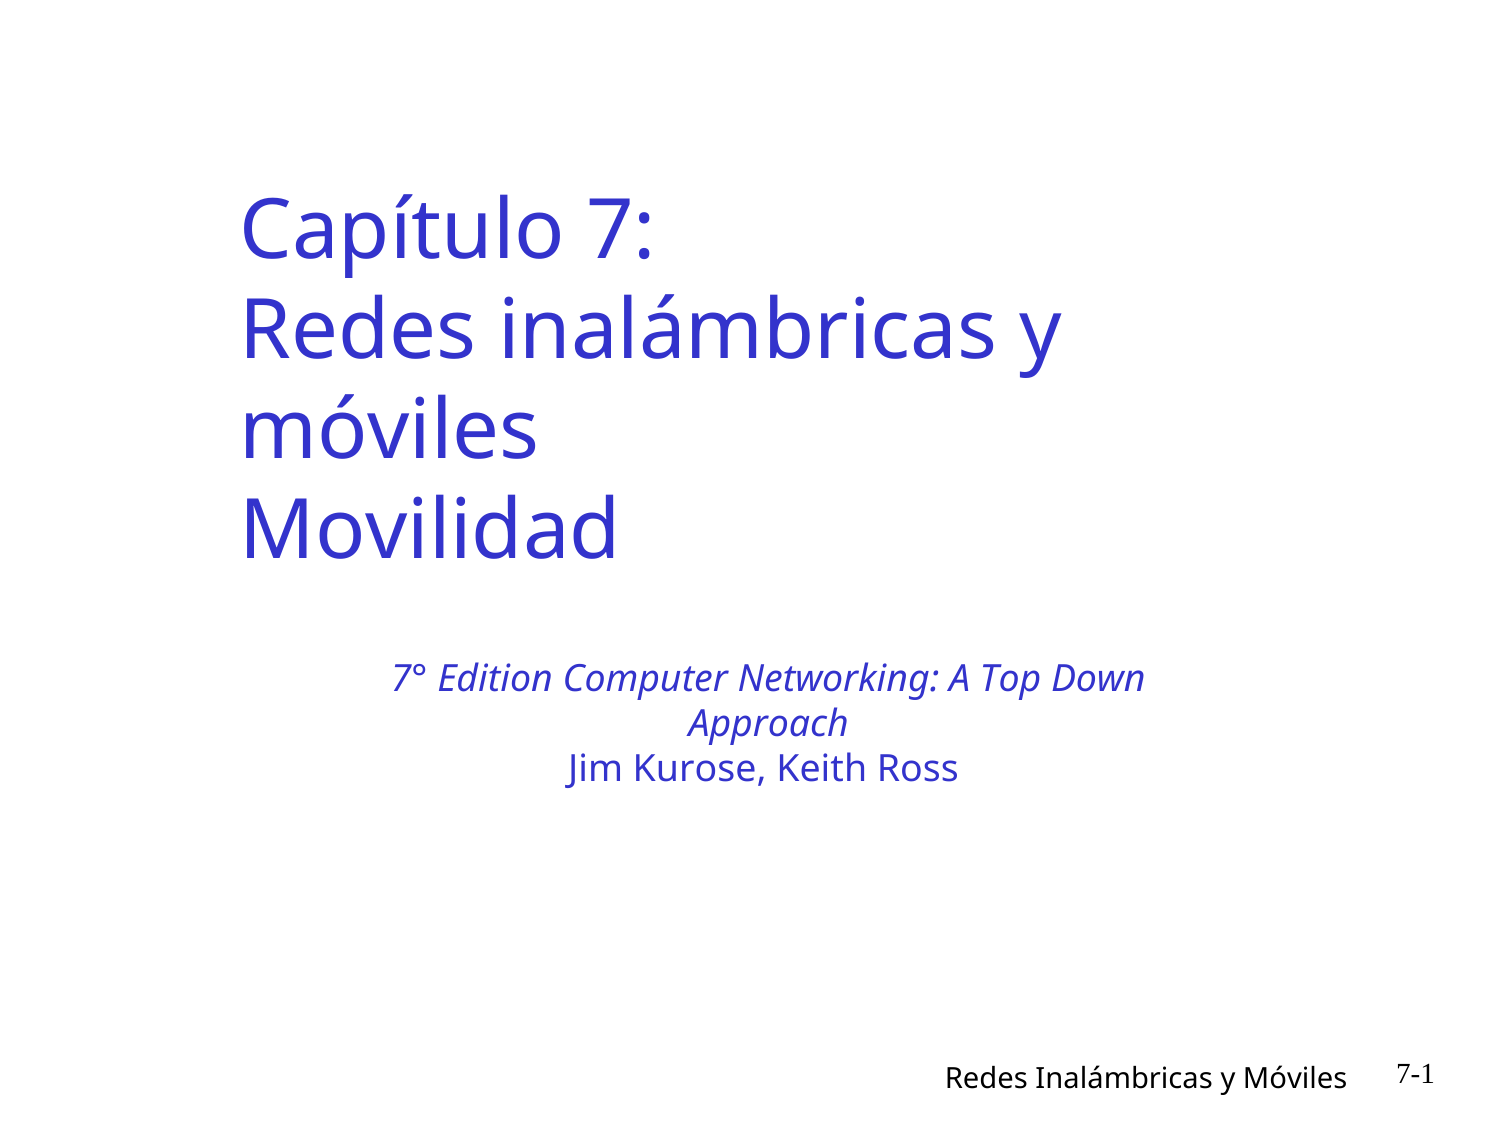

Capítulo 7:
Redes inalámbricas y móviles
Movilidad
7° Edition Computer Networking: A Top Down Approach
Jim Kurose, Keith Ross
1